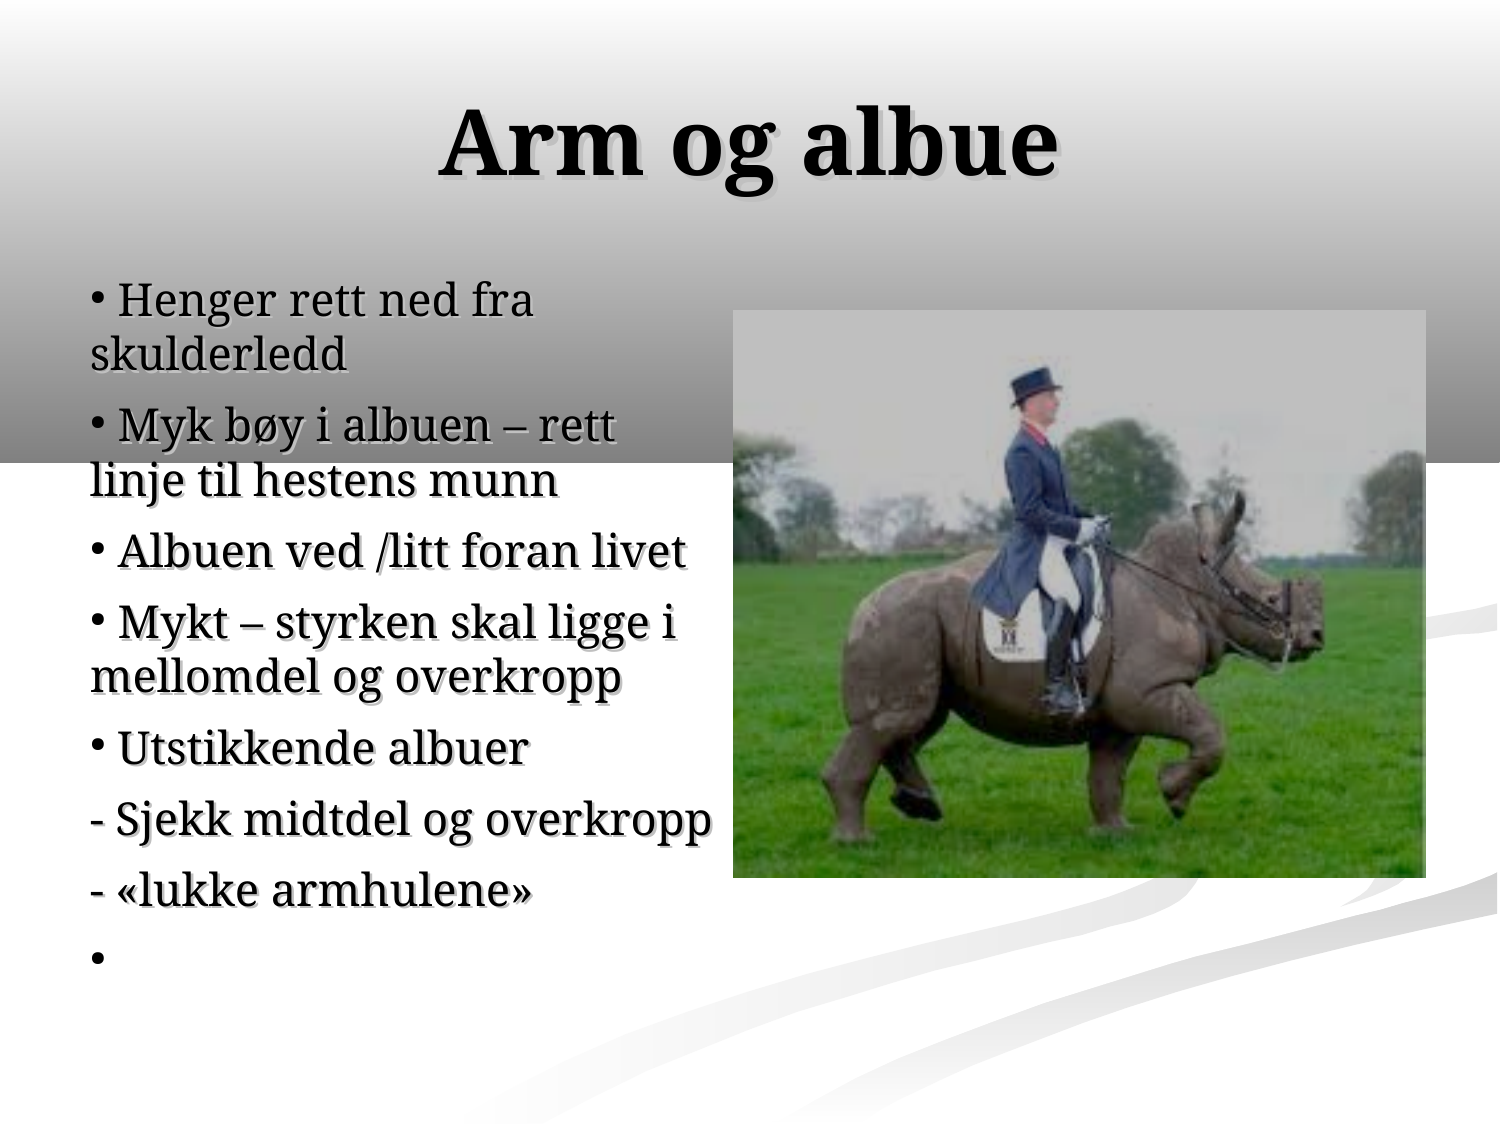

# Arm og albue
 Henger rett ned fra skulderledd
 Myk bøy i albuen – rett linje til hestens munn
 Albuen ved /litt foran livet
 Mykt – styrken skal ligge i mellomdel og overkropp
 Utstikkende albuer
- Sjekk midtdel og overkropp
- «lukke armhulene»